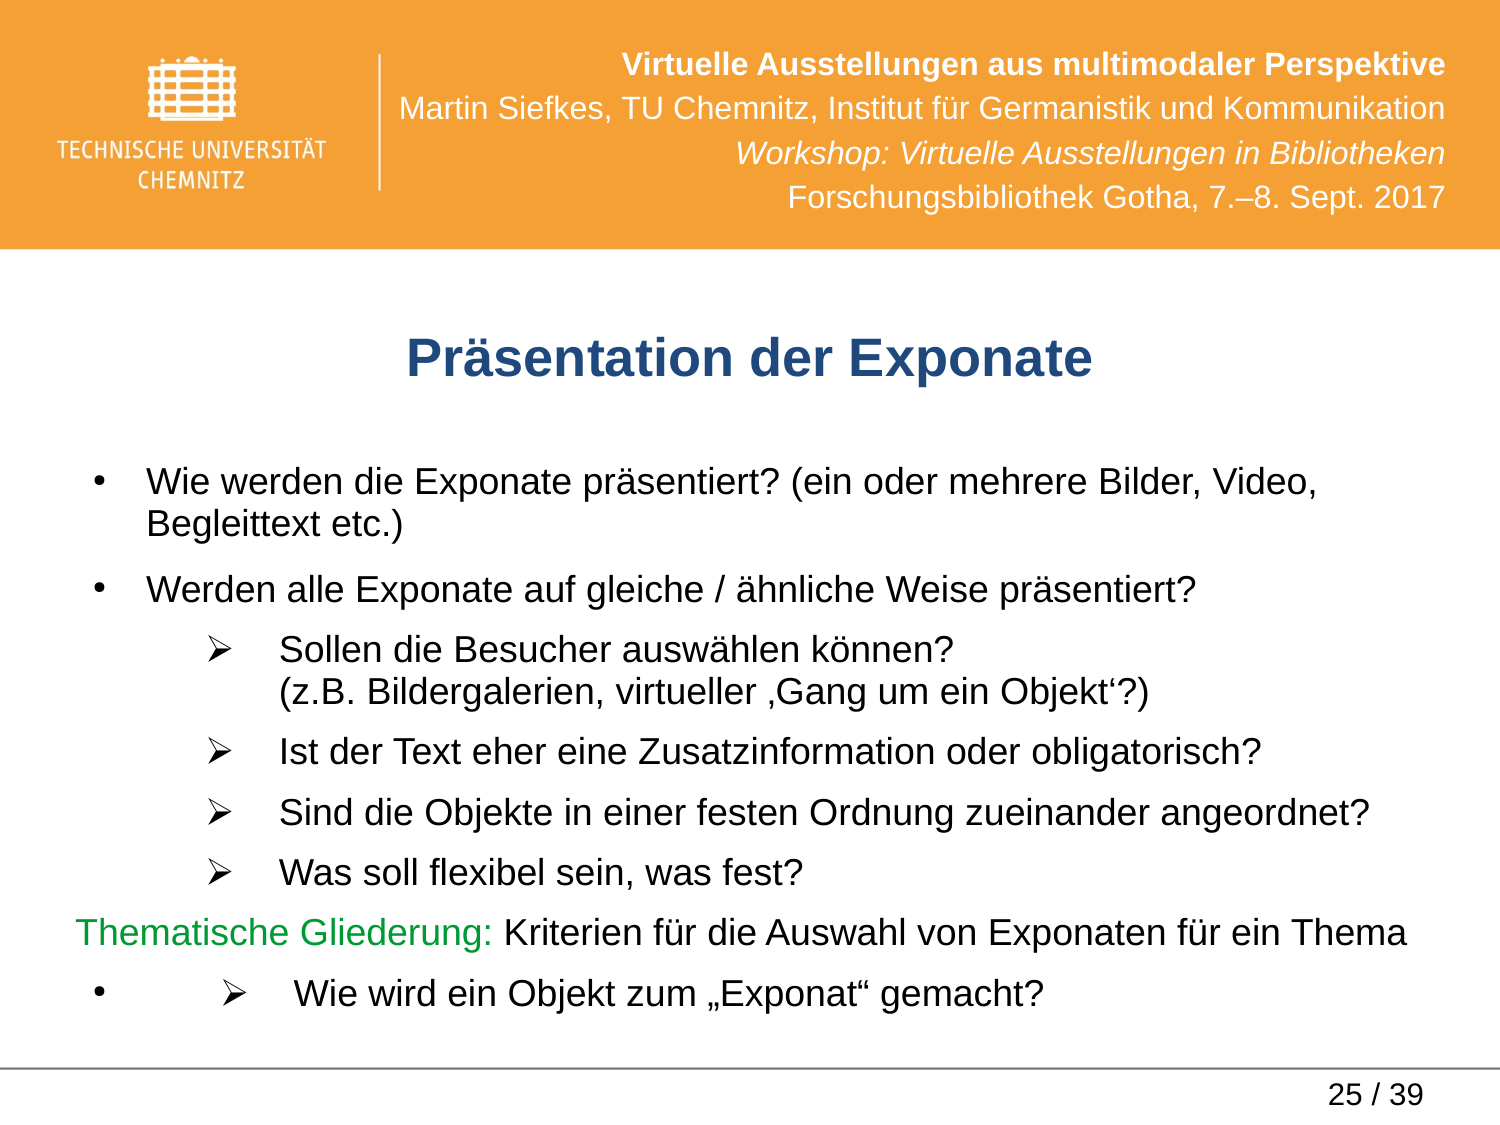

#
Präsentation der Exponate
Wie werden die Exponate präsentiert? (ein oder mehrere Bilder, Video, Begleittext etc.)
Werden alle Exponate auf gleiche / ähnliche Weise präsentiert?
 		Sollen die Besucher auswählen können?
		(z.B. Bildergalerien, virtueller ‚Gang um ein Objekt‘?)
 		Ist der Text eher eine Zusatzinformation oder obligatorisch?
 		Sind die Objekte in einer festen Ordnung zueinander angeordnet?
 		Was soll flexibel sein, was fest?
Thematische Gliederung: Kriterien für die Auswahl von Exponaten für ein Thema
 		Wie wird ein Objekt zum „Exponat“ gemacht?